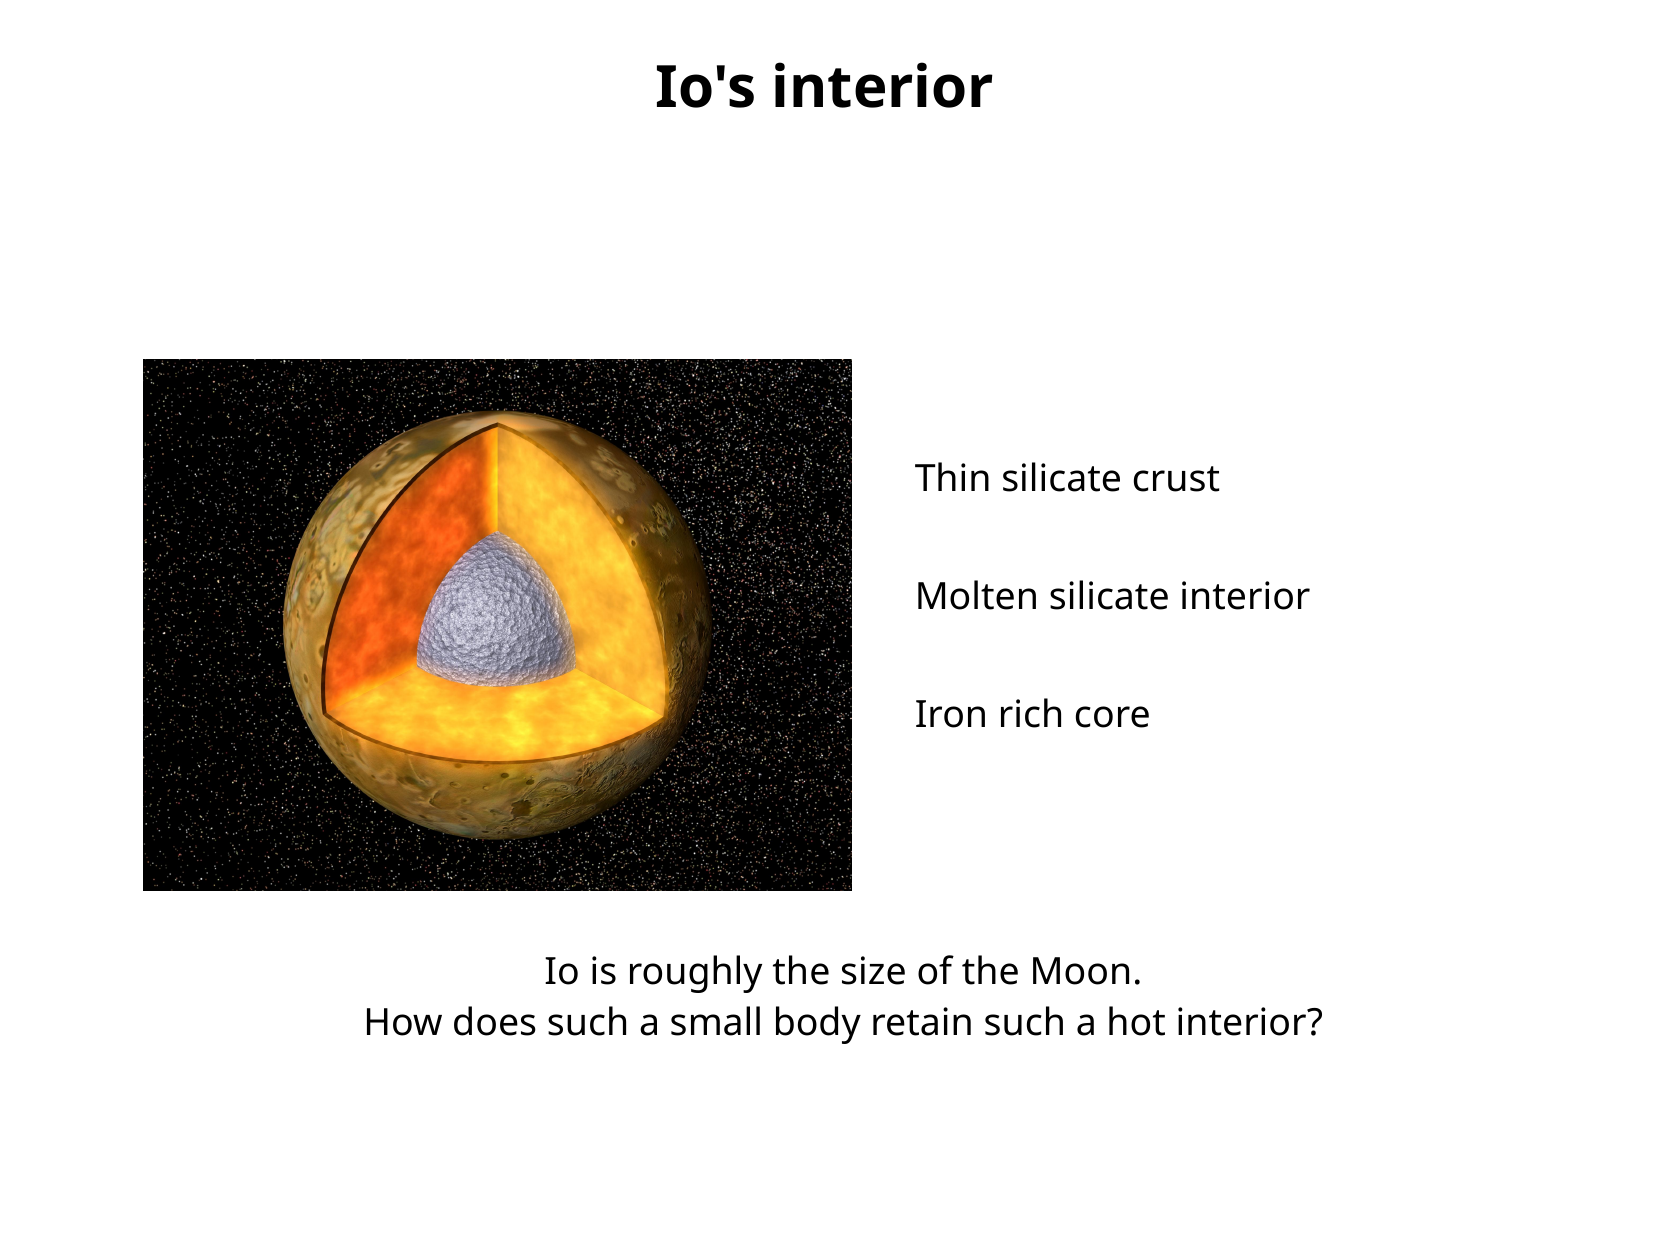

Io's interior
Thin silicate crust
Molten silicate interior
Iron rich core
Io is roughly the size of the Moon.
How does such a small body retain such a hot interior?